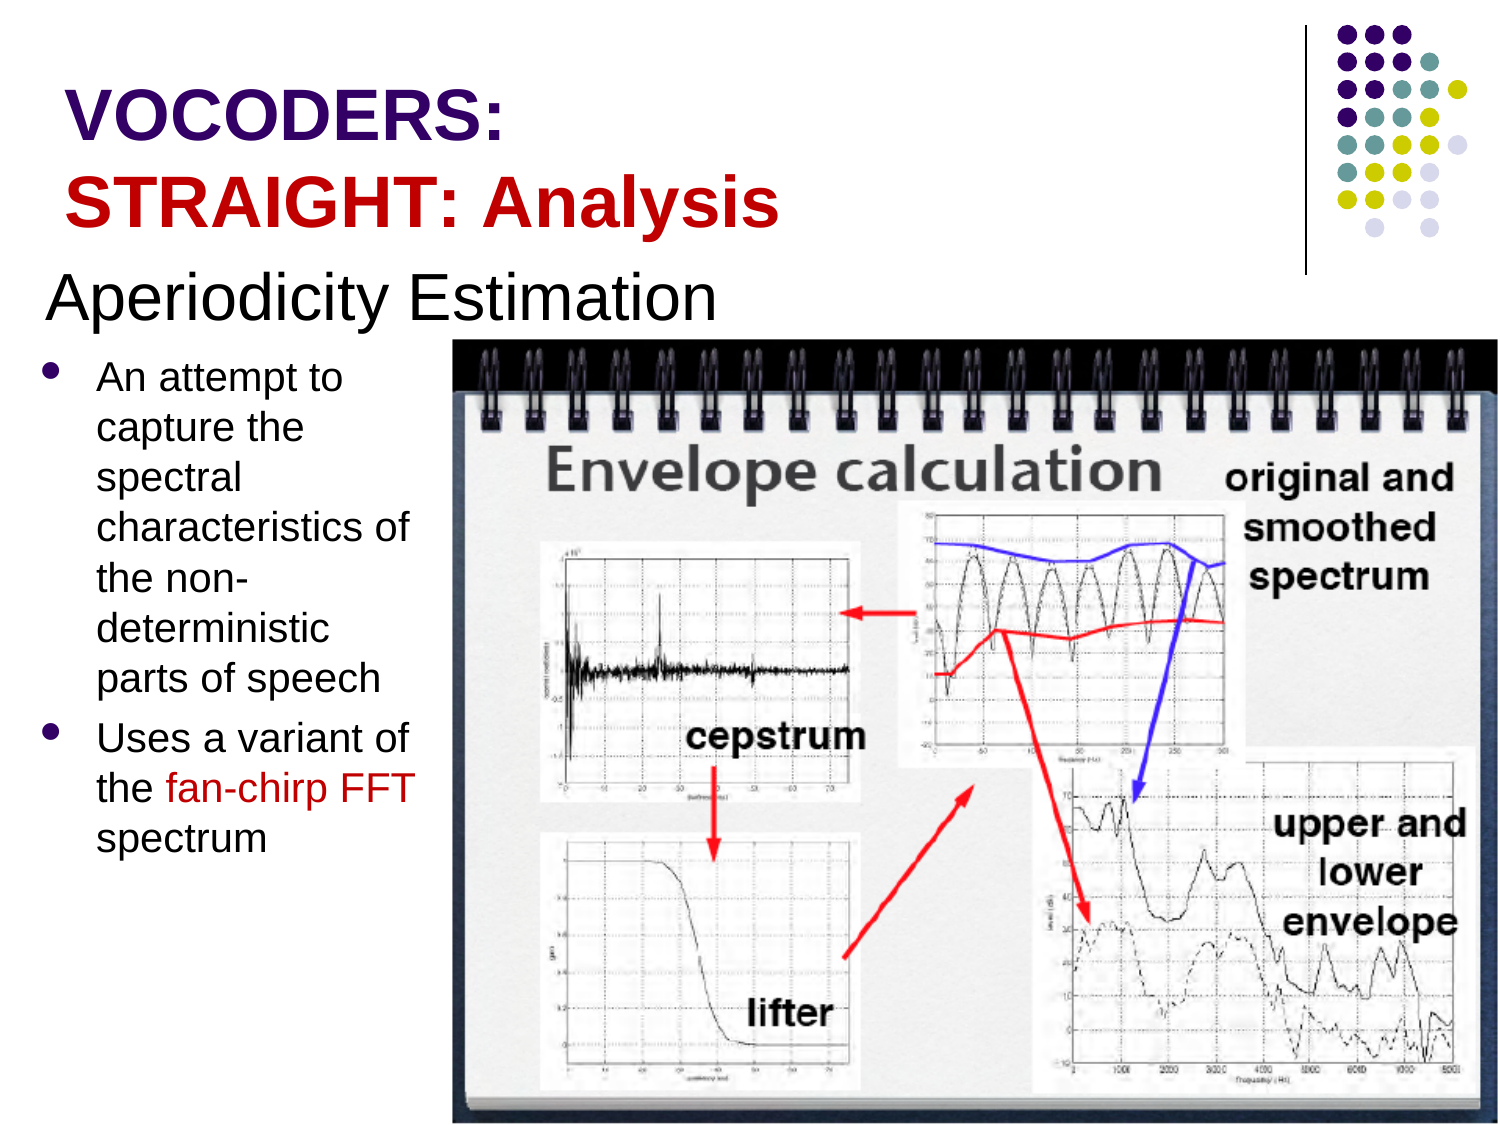

VOCODERS:
STRAIGHT: Analysis
Aperiodicity Estimation
# An attempt to capture the spectral characteristics of the non-deterministic parts of speech
Uses a variant of the fan-chirp FFT spectrum